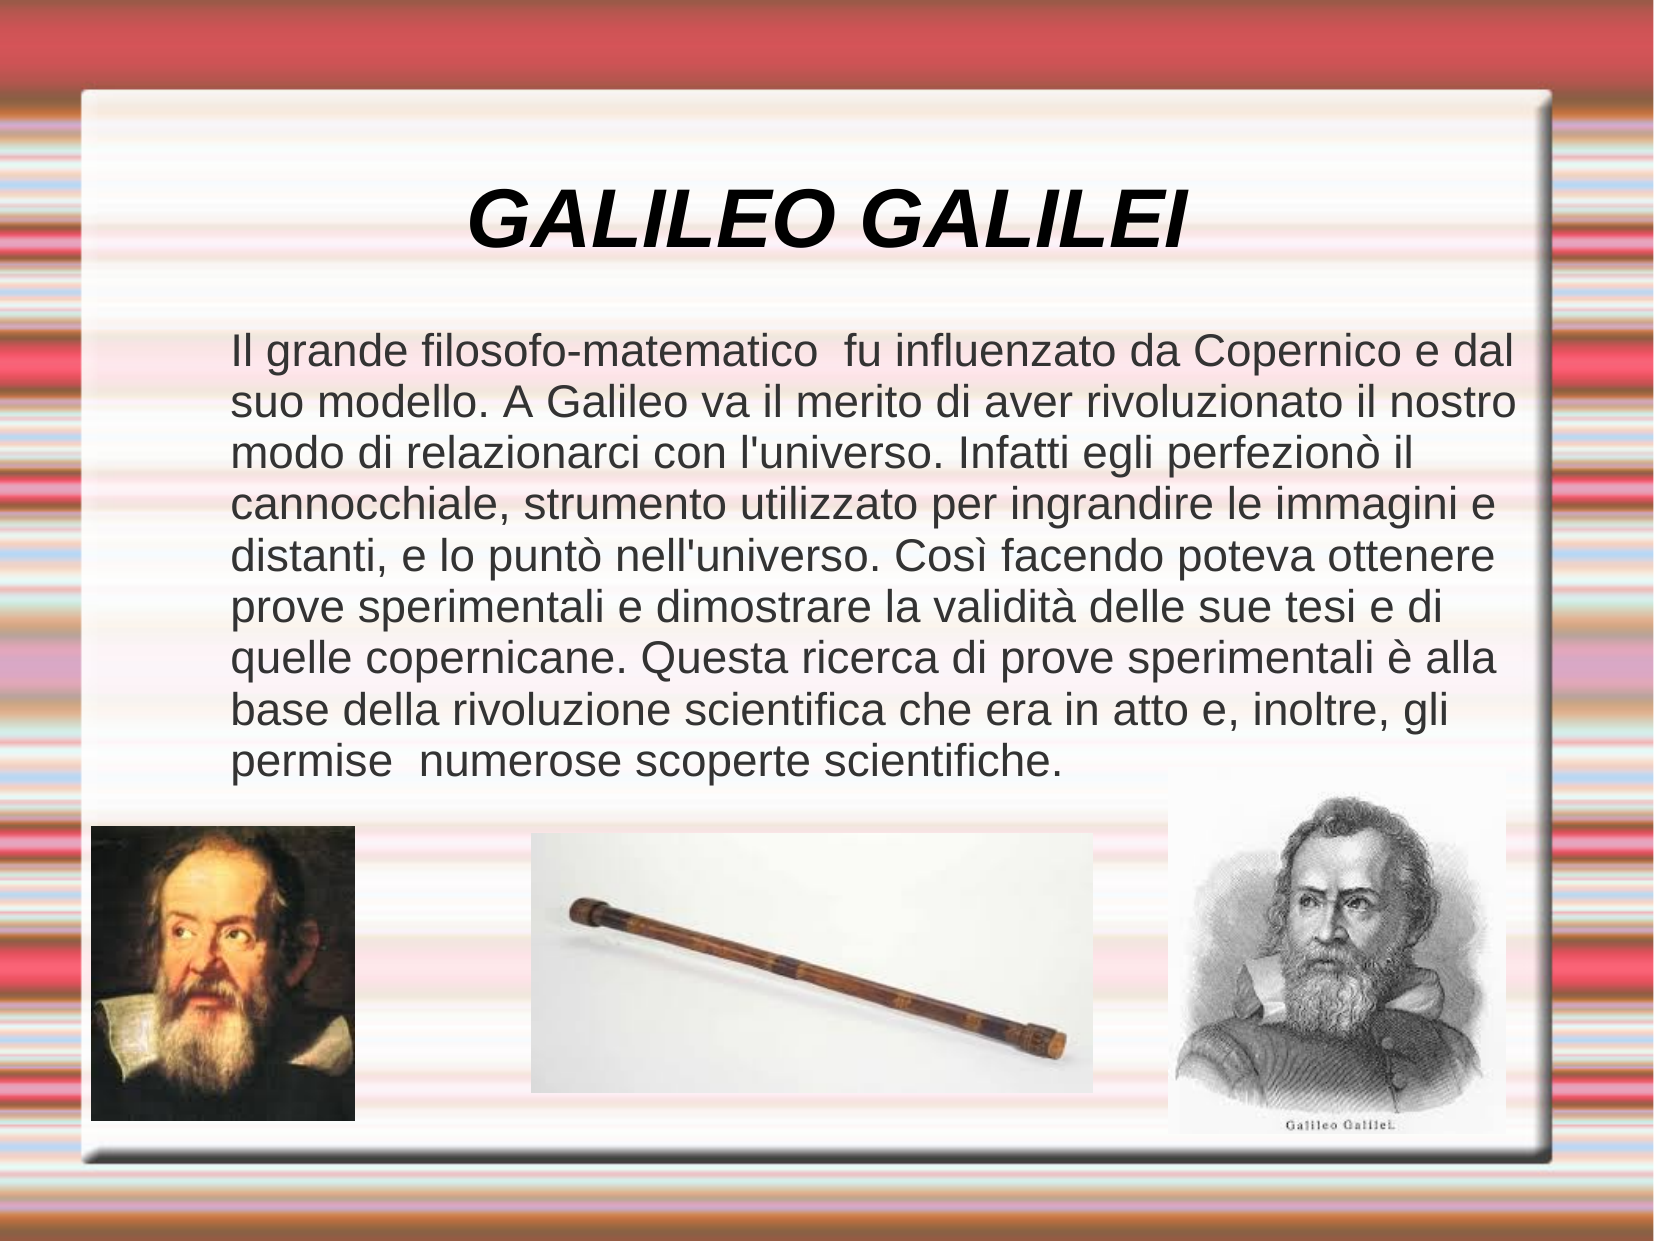

# GALILEO GALILEI
Il grande filosofo-matematico fu influenzato da Copernico e dal suo modello. A Galileo va il merito di aver rivoluzionato il nostro modo di relazionarci con l'universo. Infatti egli perfezionò il cannocchiale, strumento utilizzato per ingrandire le immagini e distanti, e lo puntò nell'universo. Così facendo poteva ottenere prove sperimentali e dimostrare la validità delle sue tesi e di quelle copernicane. Questa ricerca di prove sperimentali è alla base della rivoluzione scientifica che era in atto e, inoltre, gli permise numerose scoperte scientifiche.